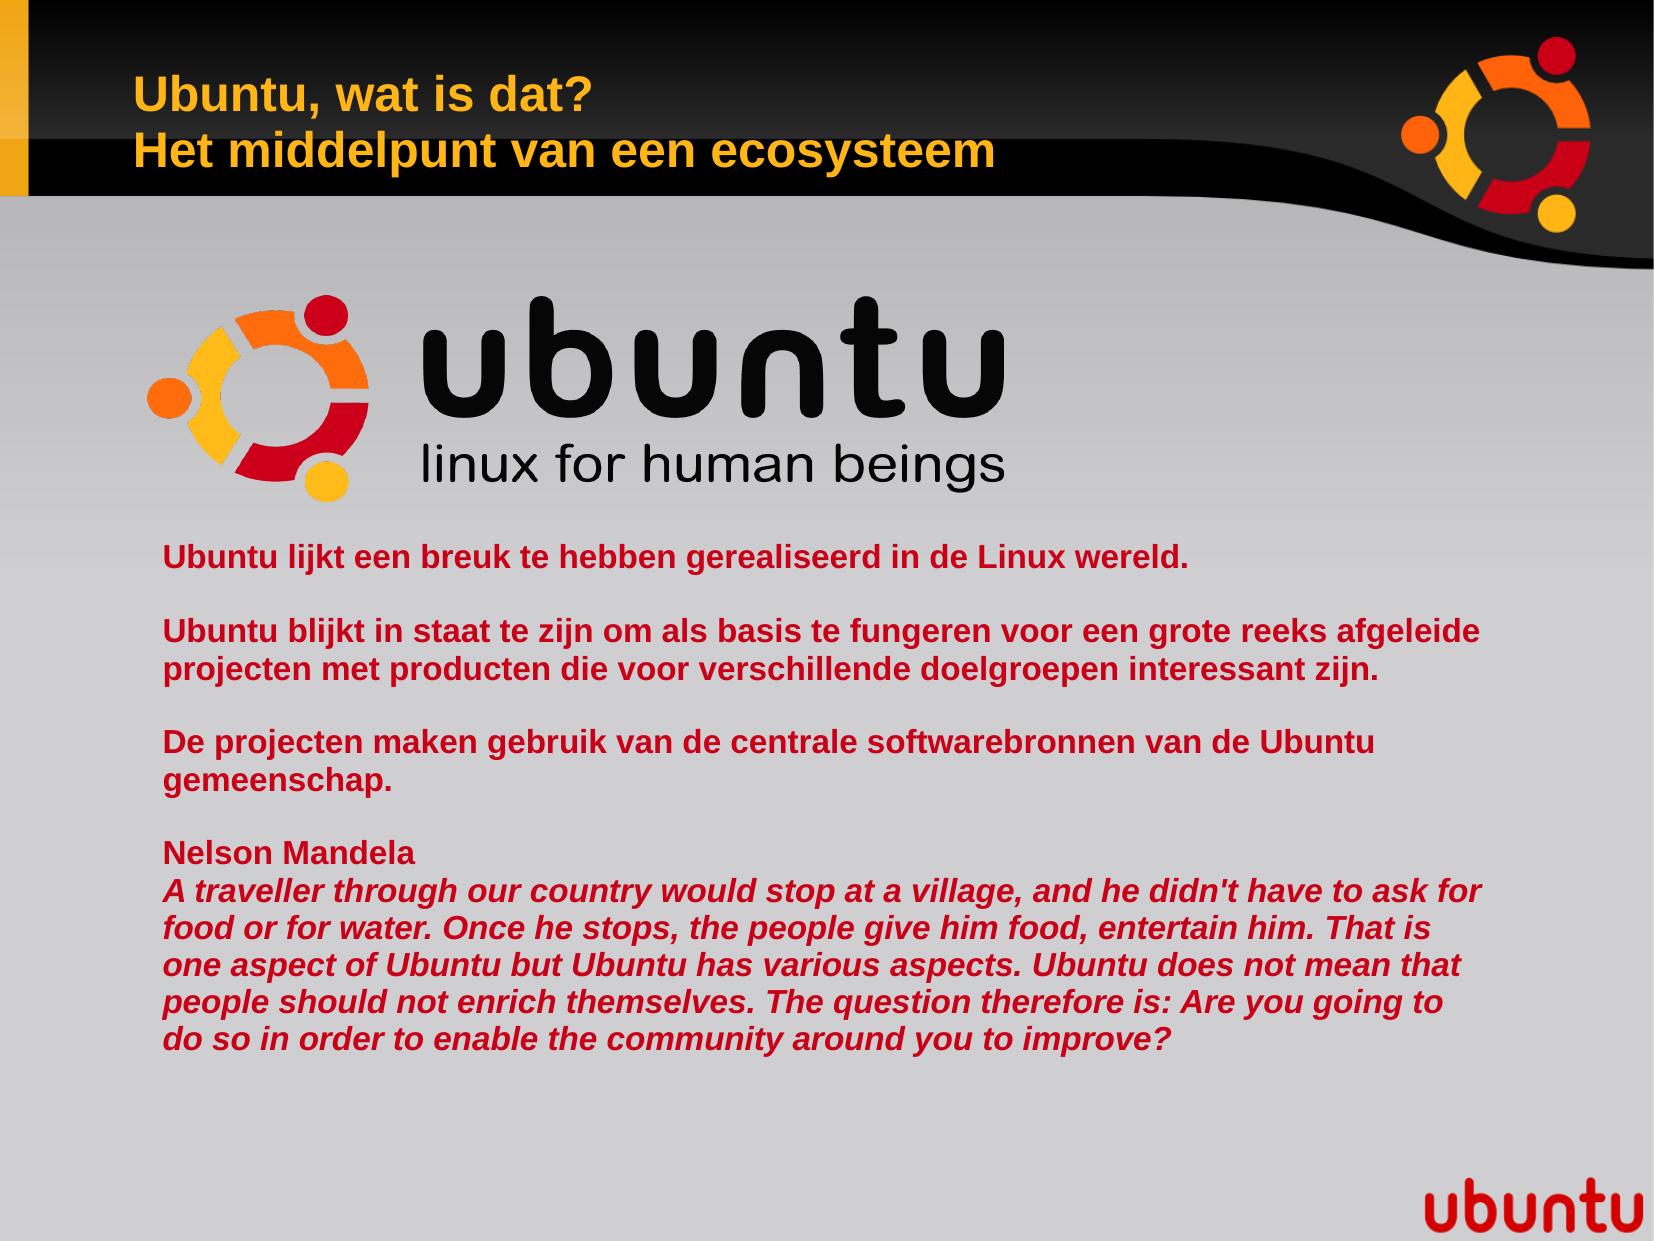

Ubuntu, wat is dat?
Het middelpunt van een ecosysteem
Ubuntu lijkt een breuk te hebben gerealiseerd in de Linux wereld.
Ubuntu blijkt in staat te zijn om als basis te fungeren voor een grote reeks afgeleide projecten met producten die voor verschillende doelgroepen interessant zijn.
De projecten maken gebruik van de centrale softwarebronnen van de Ubuntu gemeenschap.
Nelson Mandela
A traveller through our country would stop at a village, and he didn't have to ask for food or for water. Once he stops, the people give him food, entertain him. That is one aspect of Ubuntu but Ubuntu has various aspects. Ubuntu does not mean that people should not enrich themselves. The question therefore is: Are you going to do so in order to enable the community around you to improve?